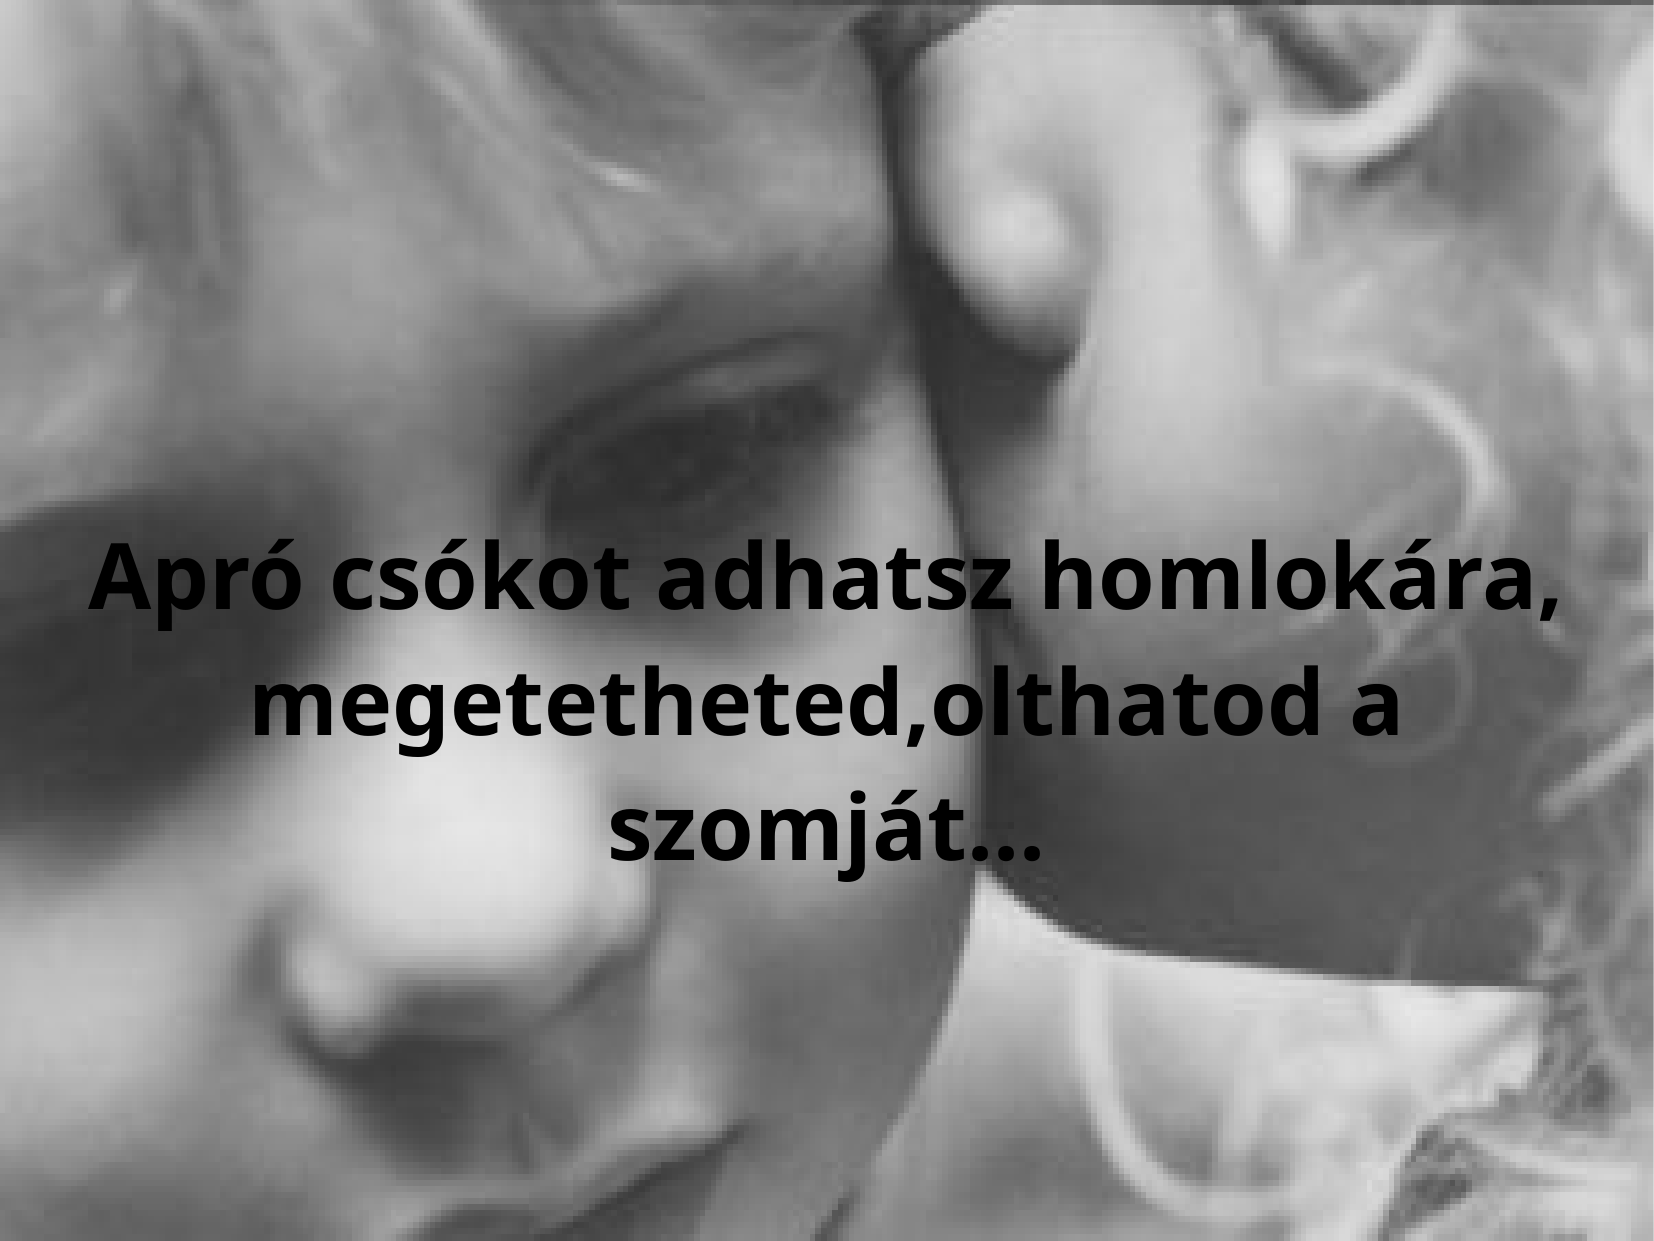

# Apró csókot adhatsz homlokára, megetetheted,olthatod a szomját...